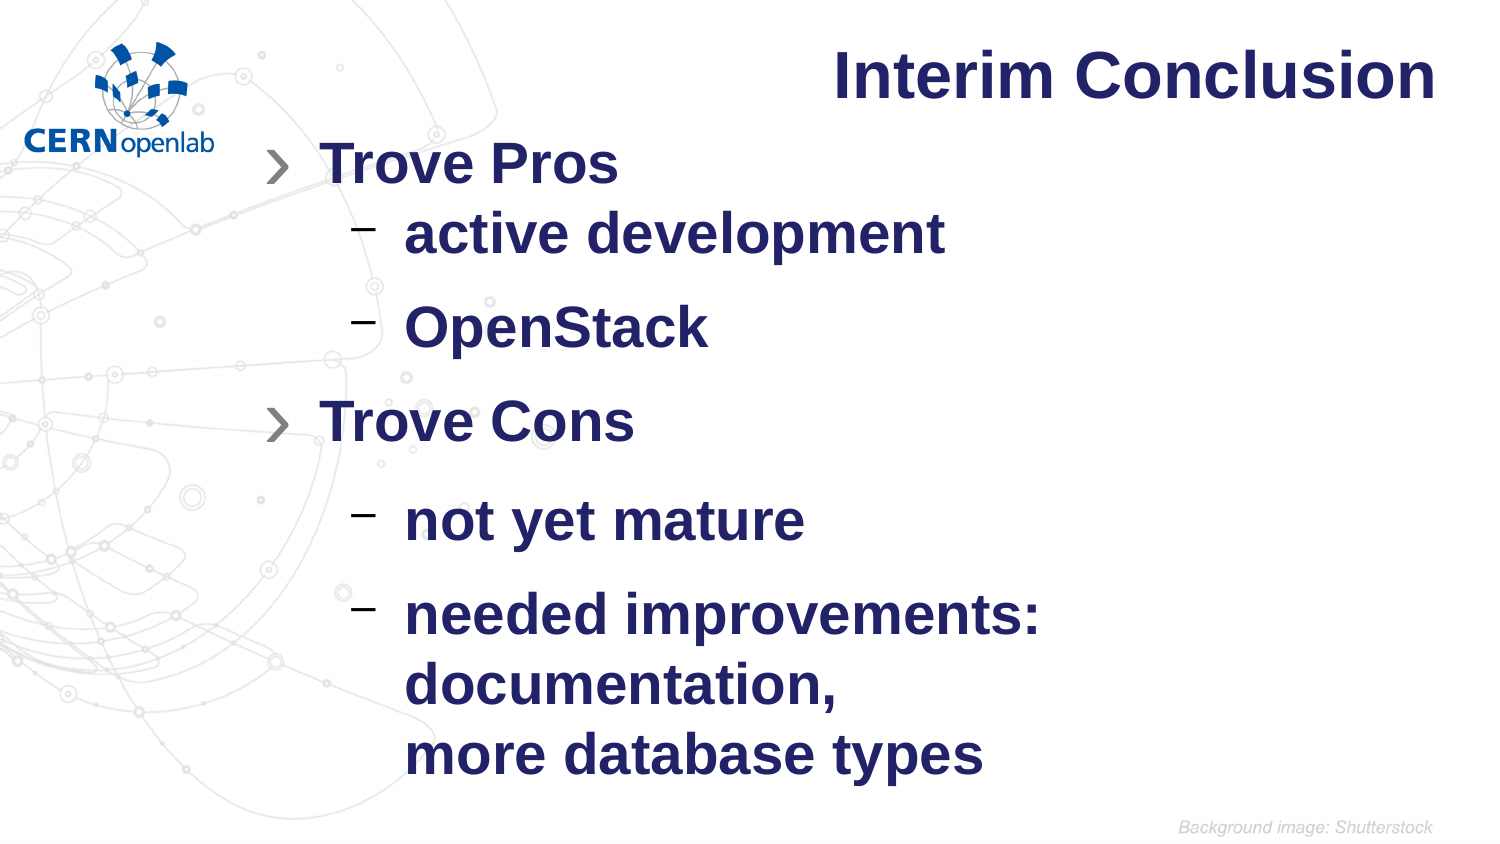

# Interim Conclusion
Trove Pros
active development
OpenStack
Trove Cons
not yet mature
needed improvements: documentation,
more database types